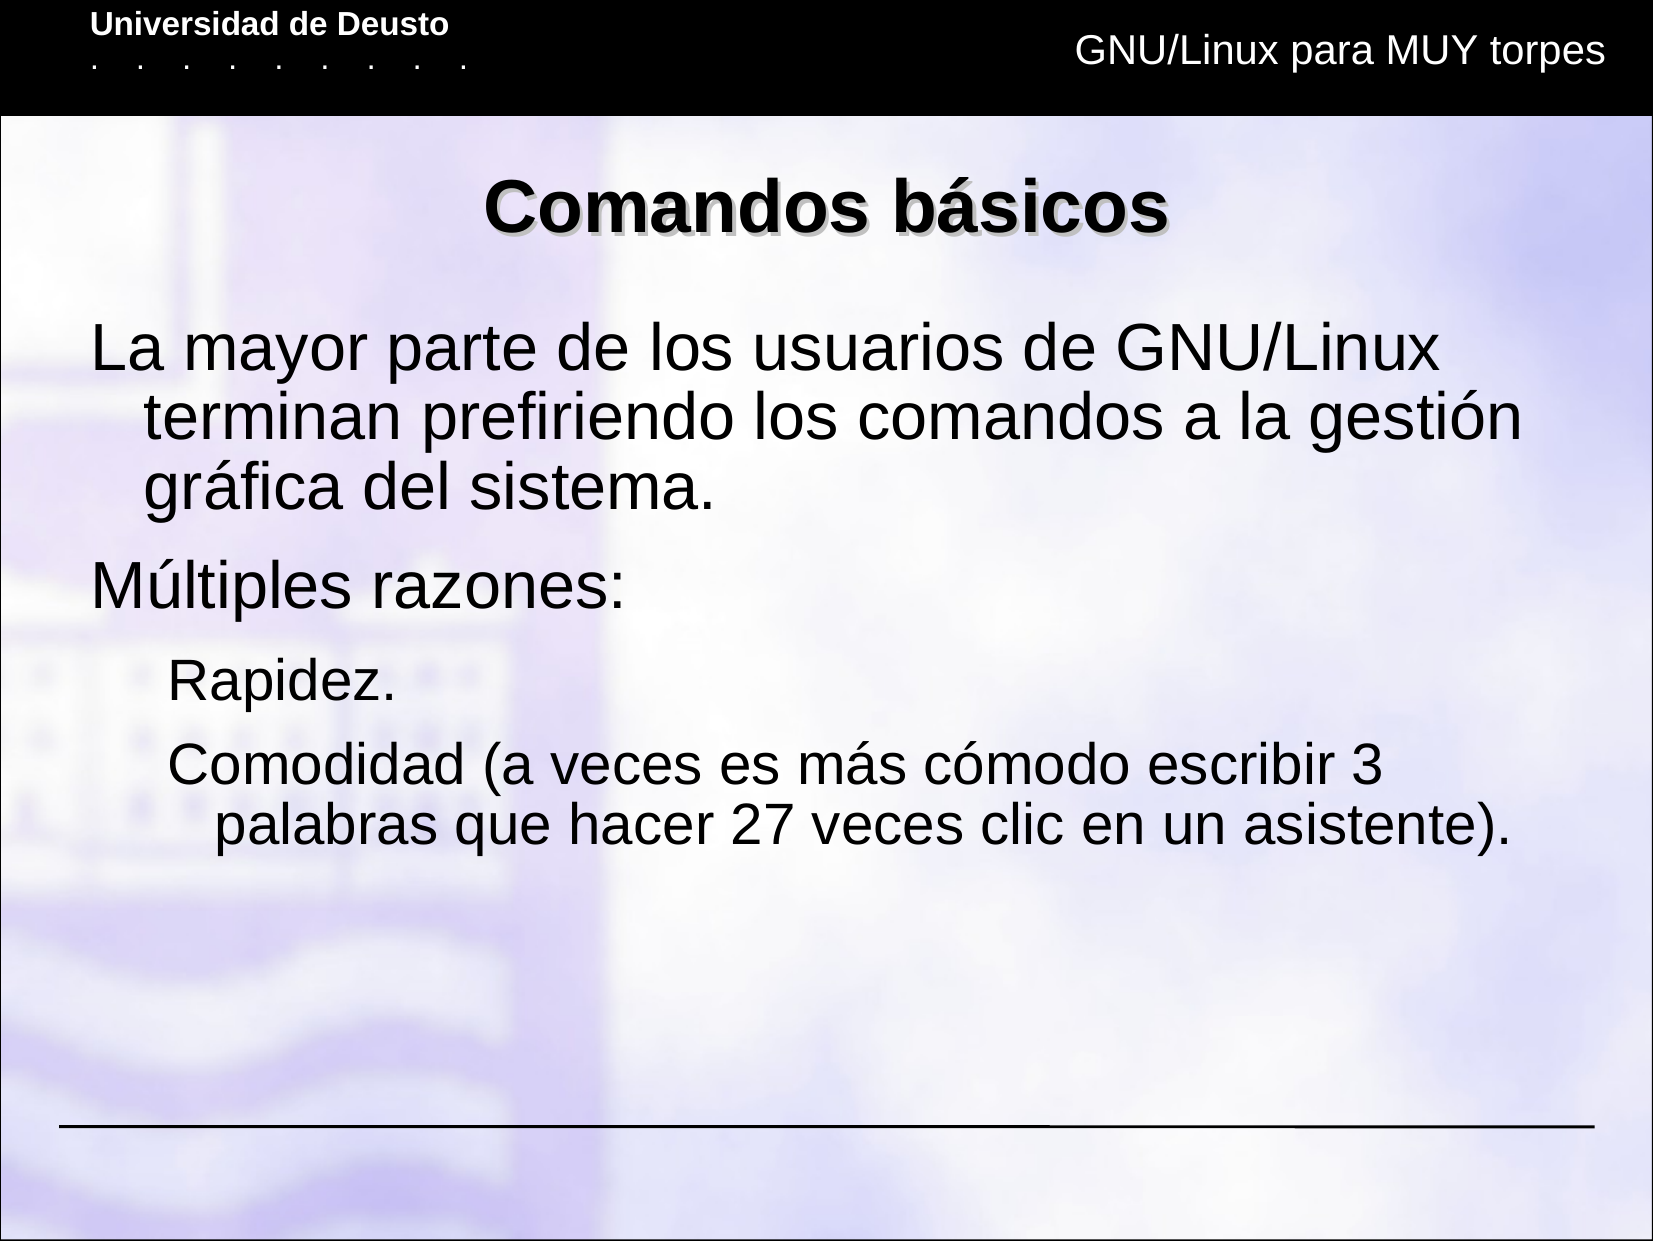

# Comandos básicos
La mayor parte de los usuarios de GNU/Linux terminan prefiriendo los comandos a la gestión gráfica del sistema.
Múltiples razones:
Rapidez.
Comodidad (a veces es más cómodo escribir 3 palabras que hacer 27 veces clic en un asistente).